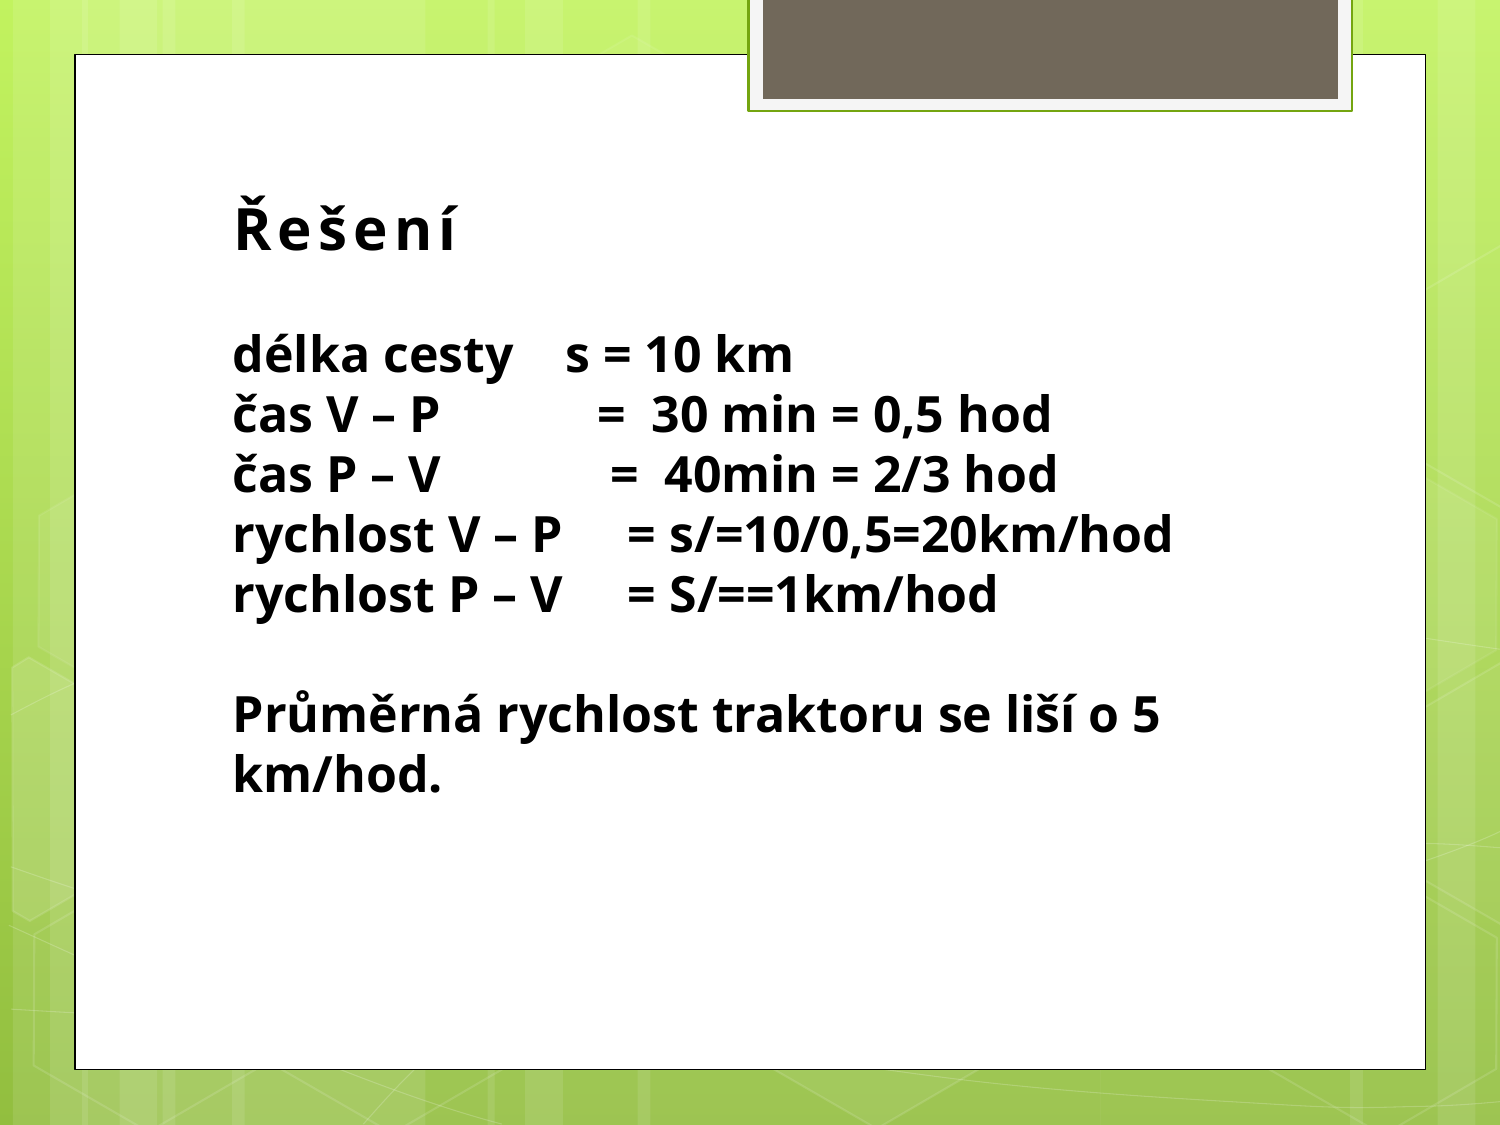

Řešení
délka cesty s = 10 km
čas V – P = 30 min = 0,5 hod
čas P – V = 40min = 2/3 hod
rychlost V – P = s/=10/0,5=20km/hod
rychlost P – V = S/==1km/hod
Průměrná rychlost traktoru se liší o 5 km/hod.